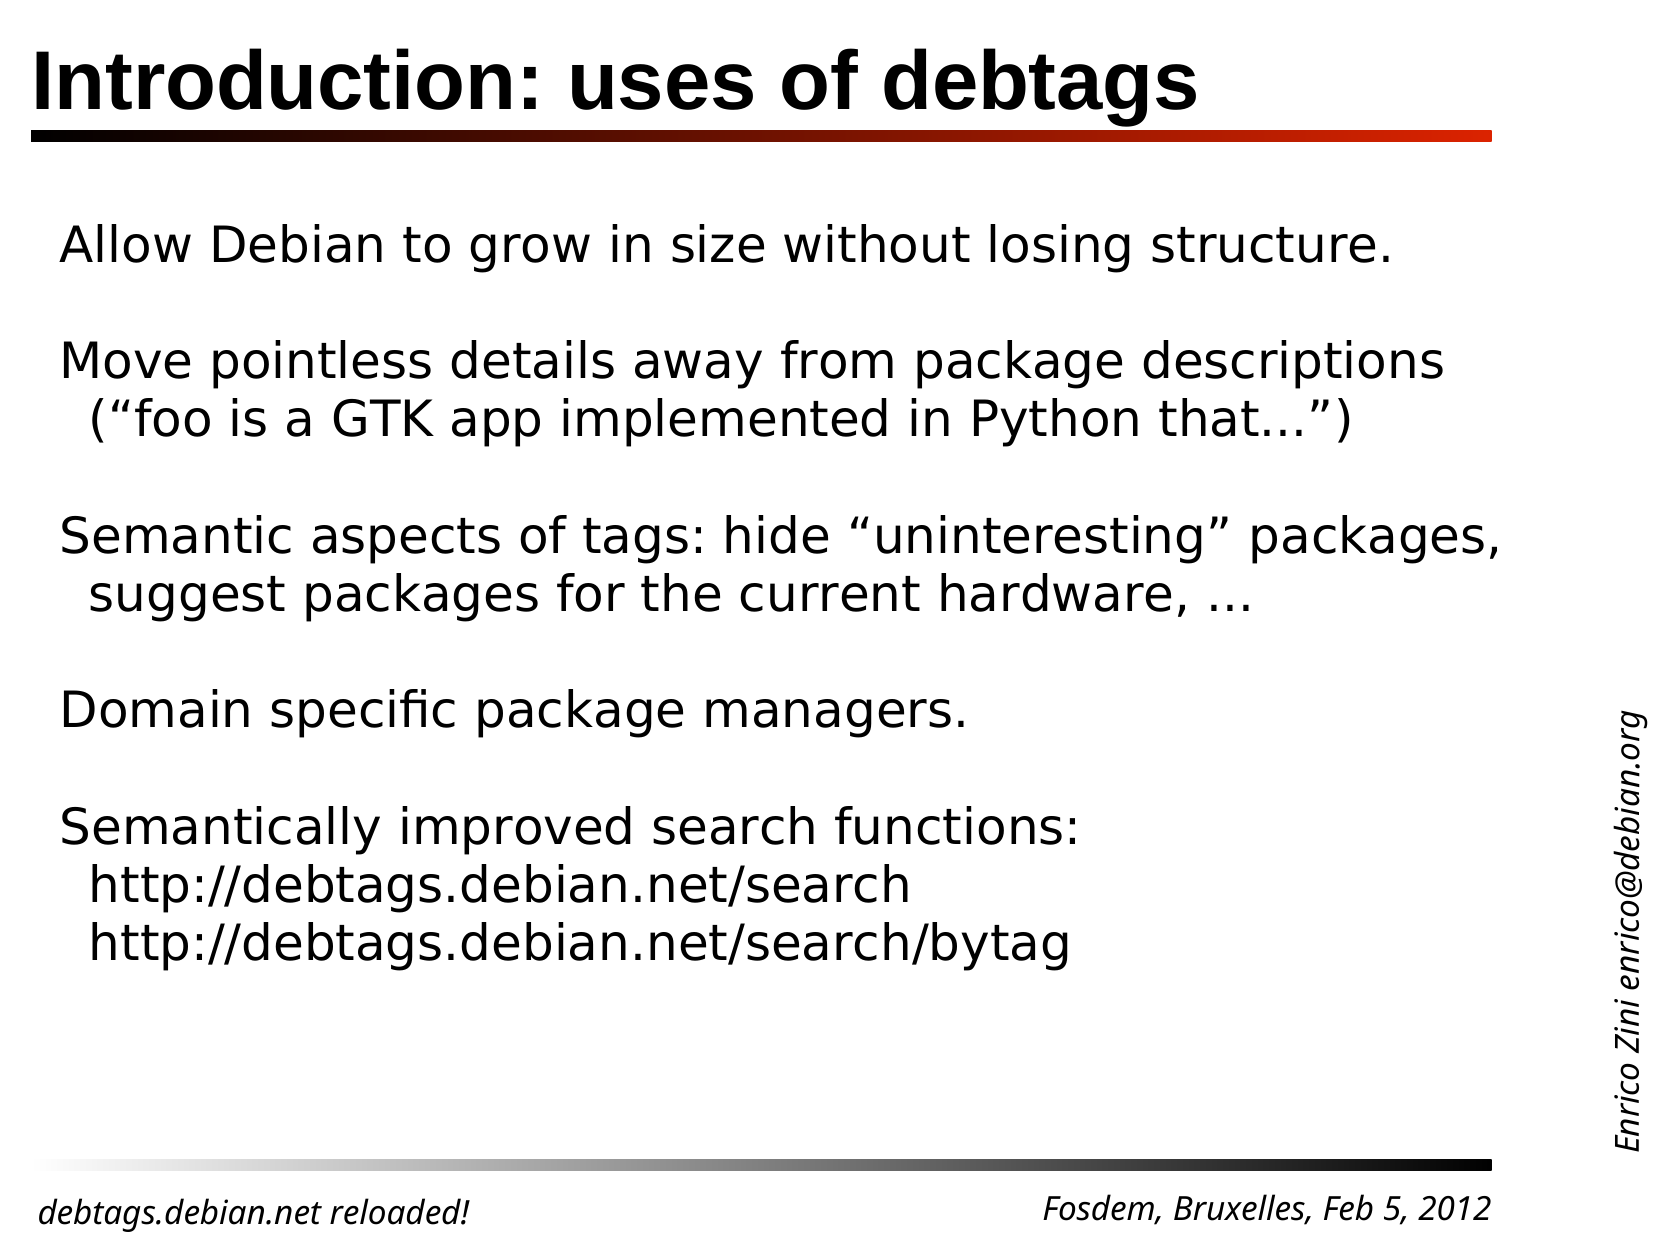

Introduction: uses of debtags
Allow Debian to grow in size without losing structure.
Move pointless details away from package descriptions (“foo is a GTK app implemented in Python that...”)
Semantic aspects of tags: hide “uninteresting” packages, suggest packages for the current hardware, ...
Domain specific package managers.
Semantically improved search functions: http://debtags.debian.net/search
http://debtags.debian.net/search/bytag